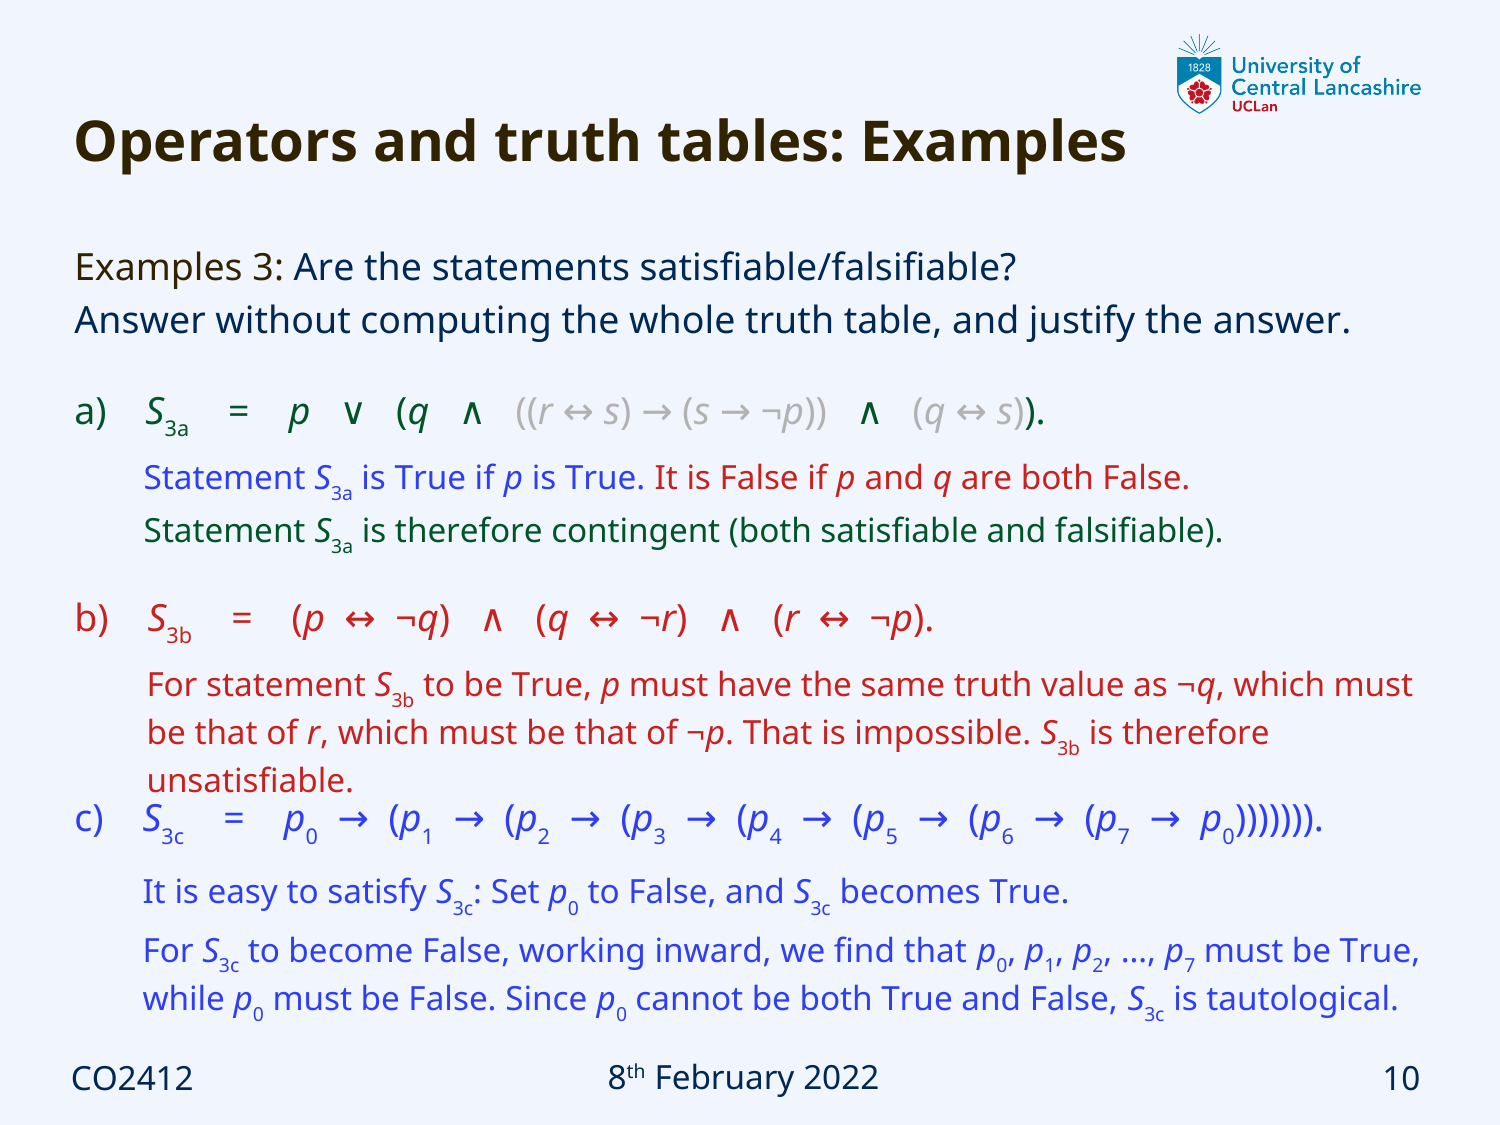

# Operators and truth tables: Examples
Examples 3: Are the statements satisfiable/falsifiable?
Answer without computing the whole truth table, and justify the answer.
a) S3a = p ∨ (q ∧ ((r ↔ s) → (s → ¬p)) ∧ (q ↔ s)).
Statement S3a is True if p is True. It is False if p and q are both False.
Statement S3a is therefore contingent (both satisfiable and falsifiable).
b) S3b = (p ↔ ¬q) ∧ (q ↔ ¬r) ∧ (r ↔ ¬p).
For statement S3b to be True, p must have the same truth value as ¬q, which must be that of r, which must be that of ¬p. That is impossible. S3b is therefore unsatisfiable.
c) S3c = p0 → (p1 → (p2 → (p3 → (p4 → (p5 → (p6 → (p7 → p0))))))).
It is easy to satisfy S3c: Set p0 to False, and S3c becomes True.
For S3c to become False, working inward, we find that p0, p1, p2, …, p7 must be True, while p0 must be False. Since p0 cannot be both True and False, S3c is tautological.